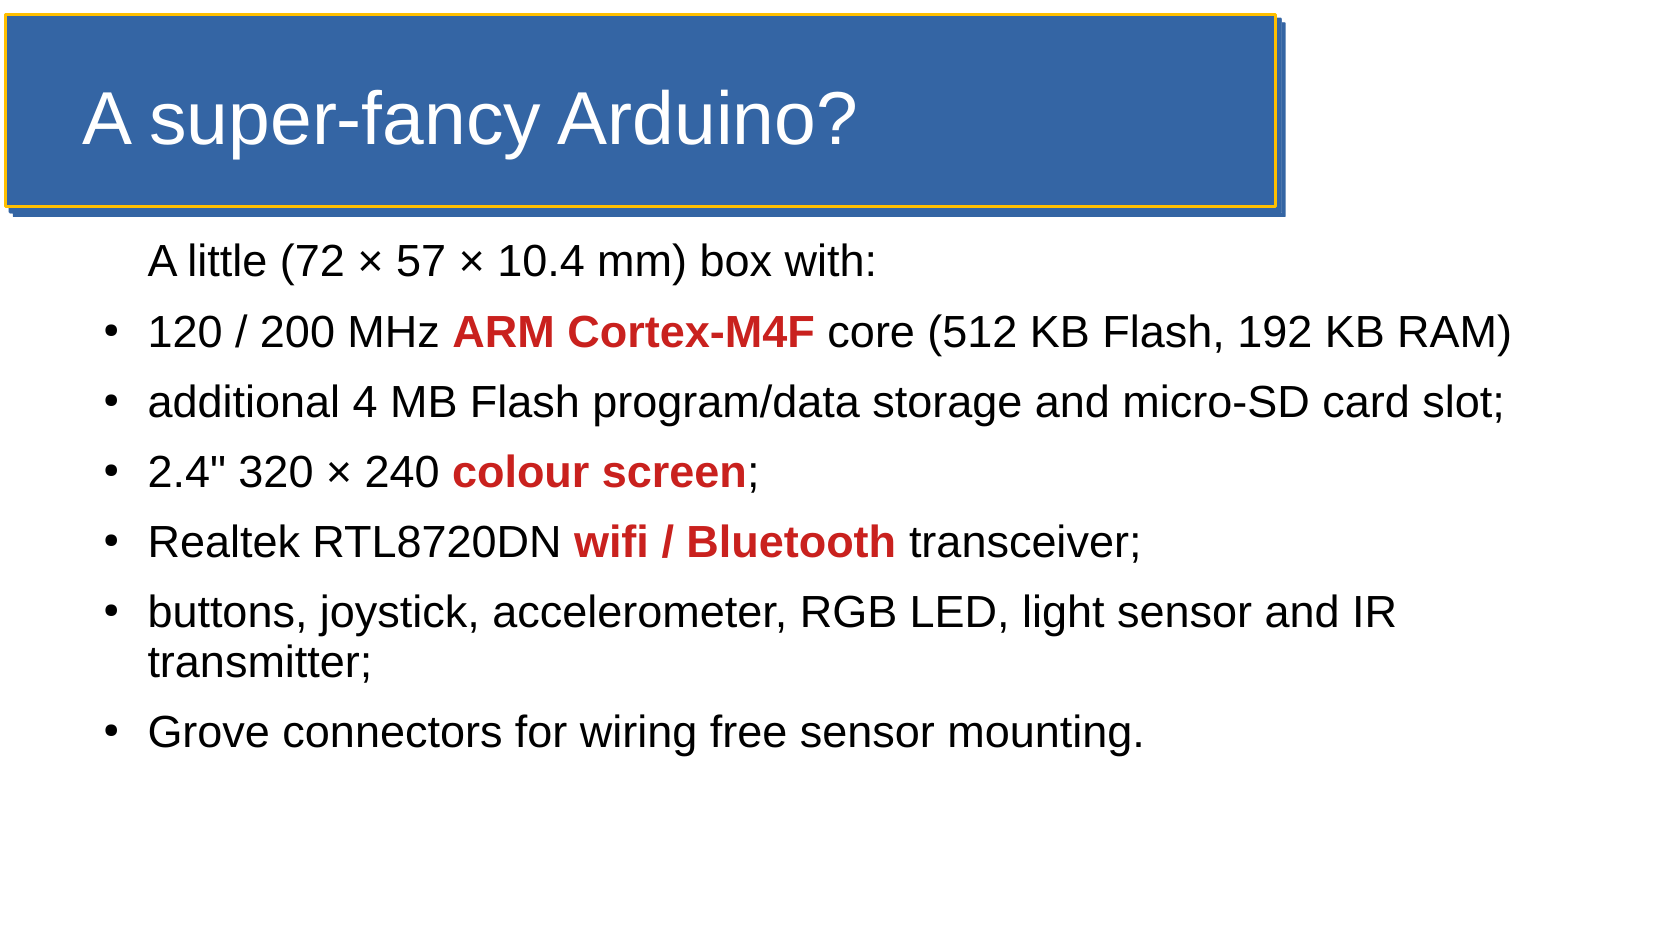

# A super-fancy Arduino?
A little (72 × 57 × 10.4 mm) box with:
120 / 200 MHz ARM Cortex-M4F core (512 KB Flash, 192 KB RAM)
additional 4 MB Flash program/data storage and micro-SD card slot;
2.4" 320 × 240 colour screen;
Realtek RTL8720DN wifi / Bluetooth transceiver;
buttons, joystick, accelerometer, RGB LED, light sensor and IR transmitter;
Grove connectors for wiring free sensor mounting.